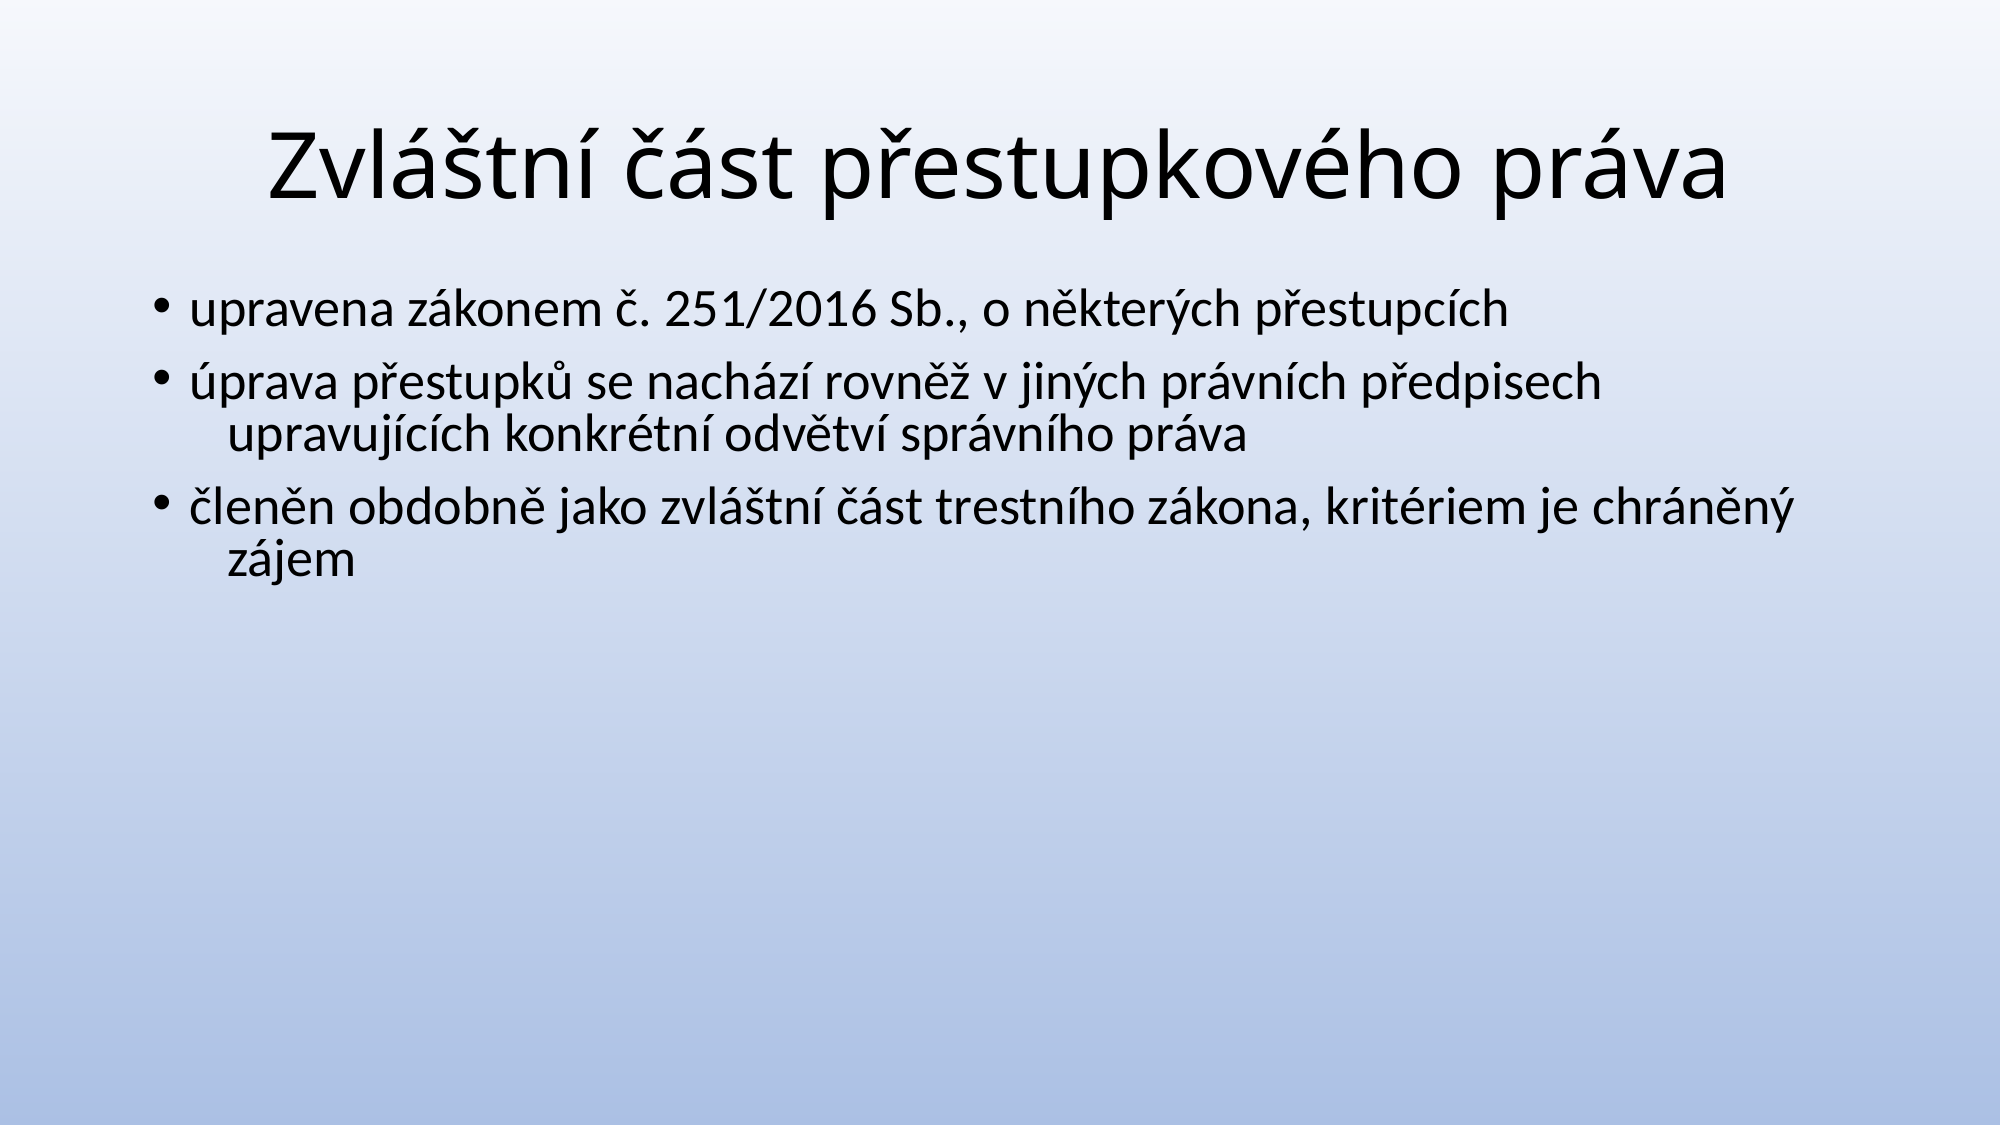

# Zvláštní část přestupkového práva
upravena zákonem č. 251/2016 Sb., o některých přestupcích
úprava přestupků se nachází rovněž v jiných právních předpisech upravujících konkrétní odvětví správního práva
členěn obdobně jako zvláštní část trestního zákona, kritériem je chráněný zájem